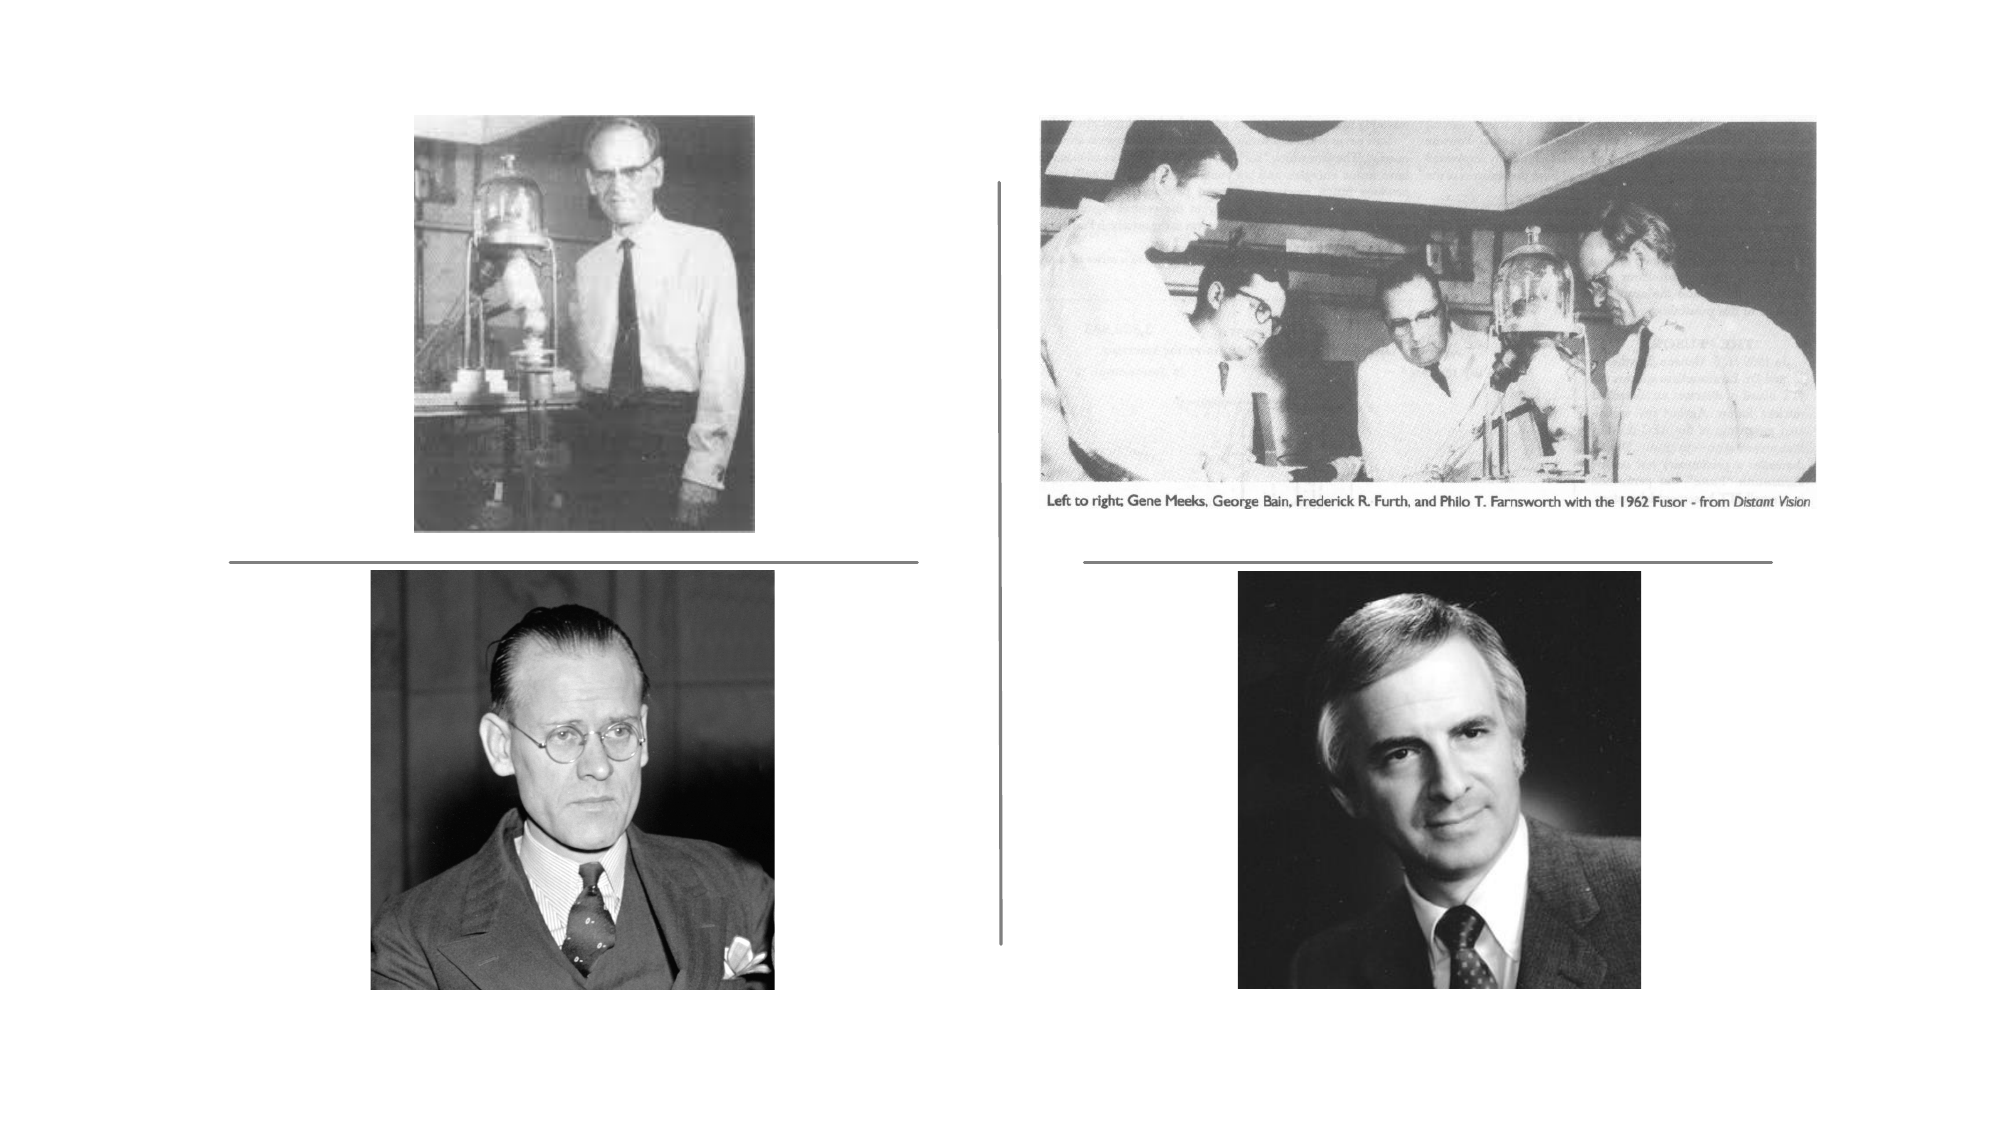

Obr.: 1 Philo Farnsworth
Obr.: 2 Vědecký tým pracující na fúzoru
Obr.: 3 Philo Farnsworth 2
Obr.: 4 Robert L. Hirsch